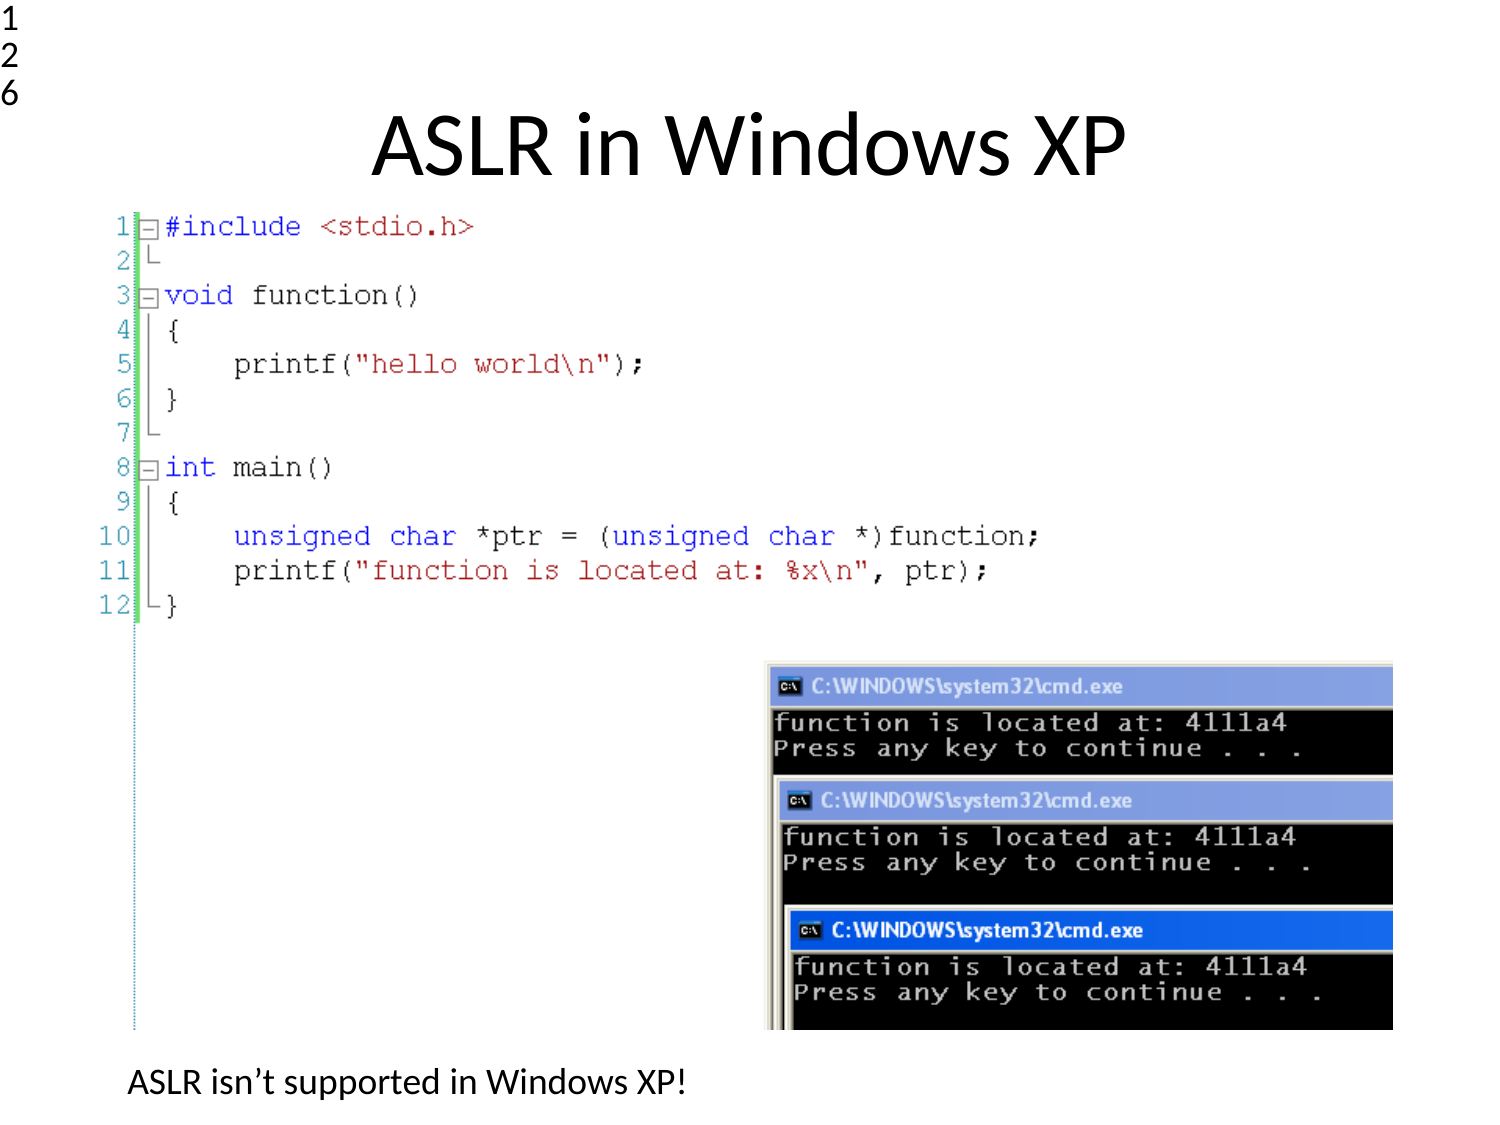

# ASLR in Windows XP
ASLR isn’t supported in Windows XP!